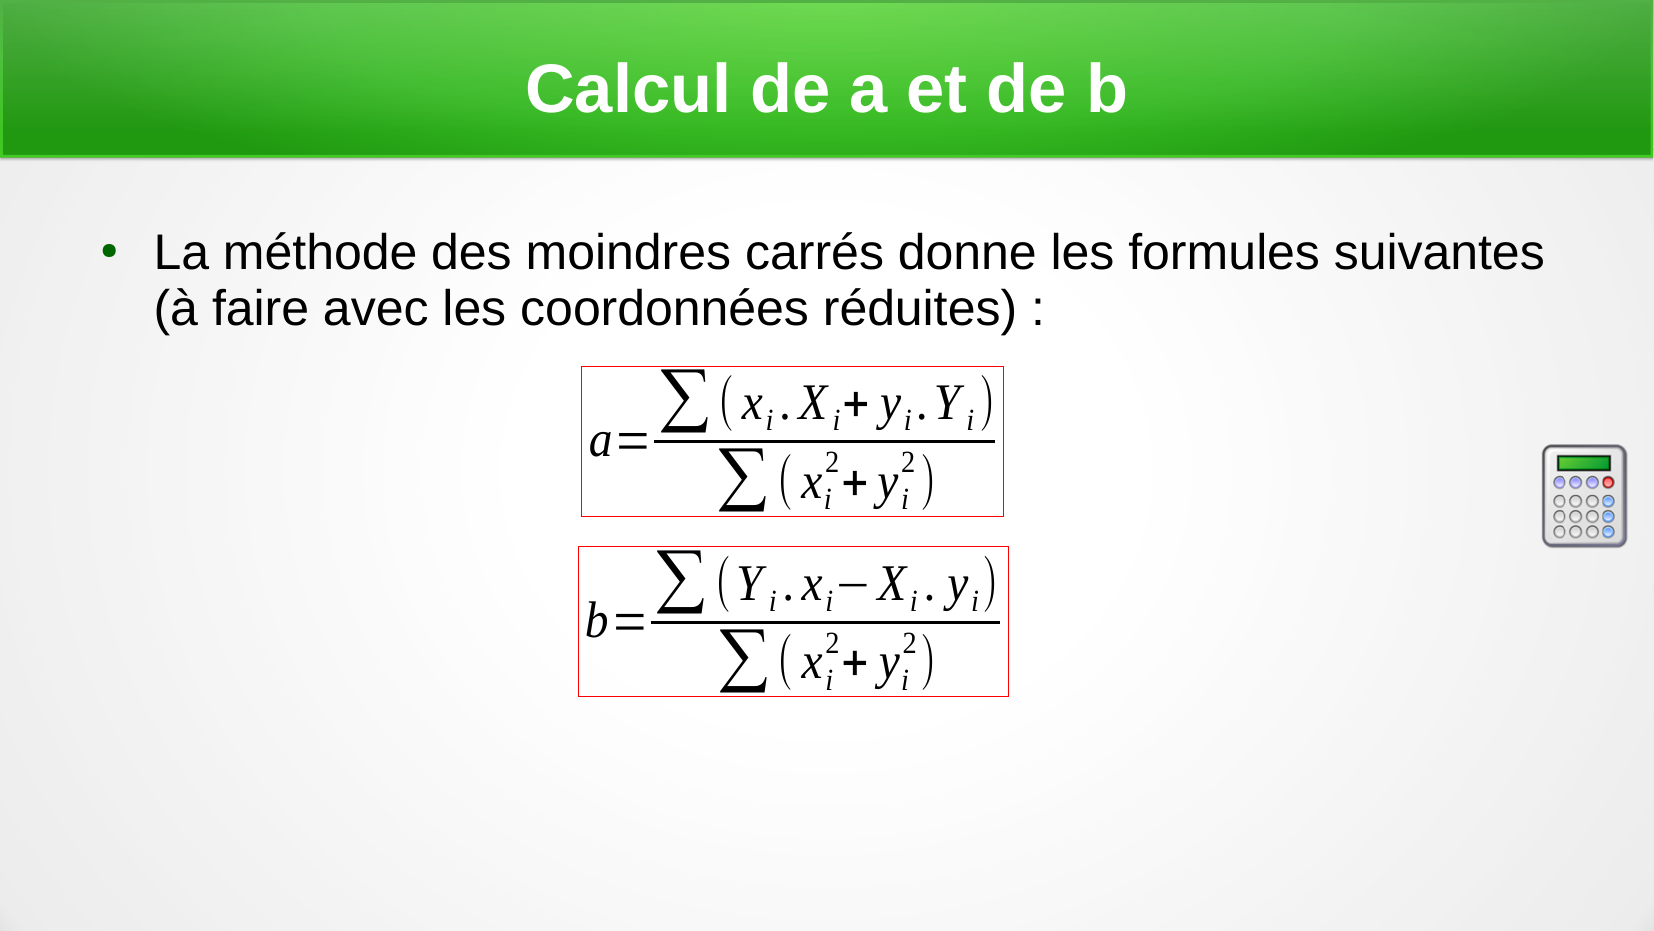

# Calcul de a et de b
La méthode des moindres carrés donne les formules suivantes (à faire avec les coordonnées réduites) :